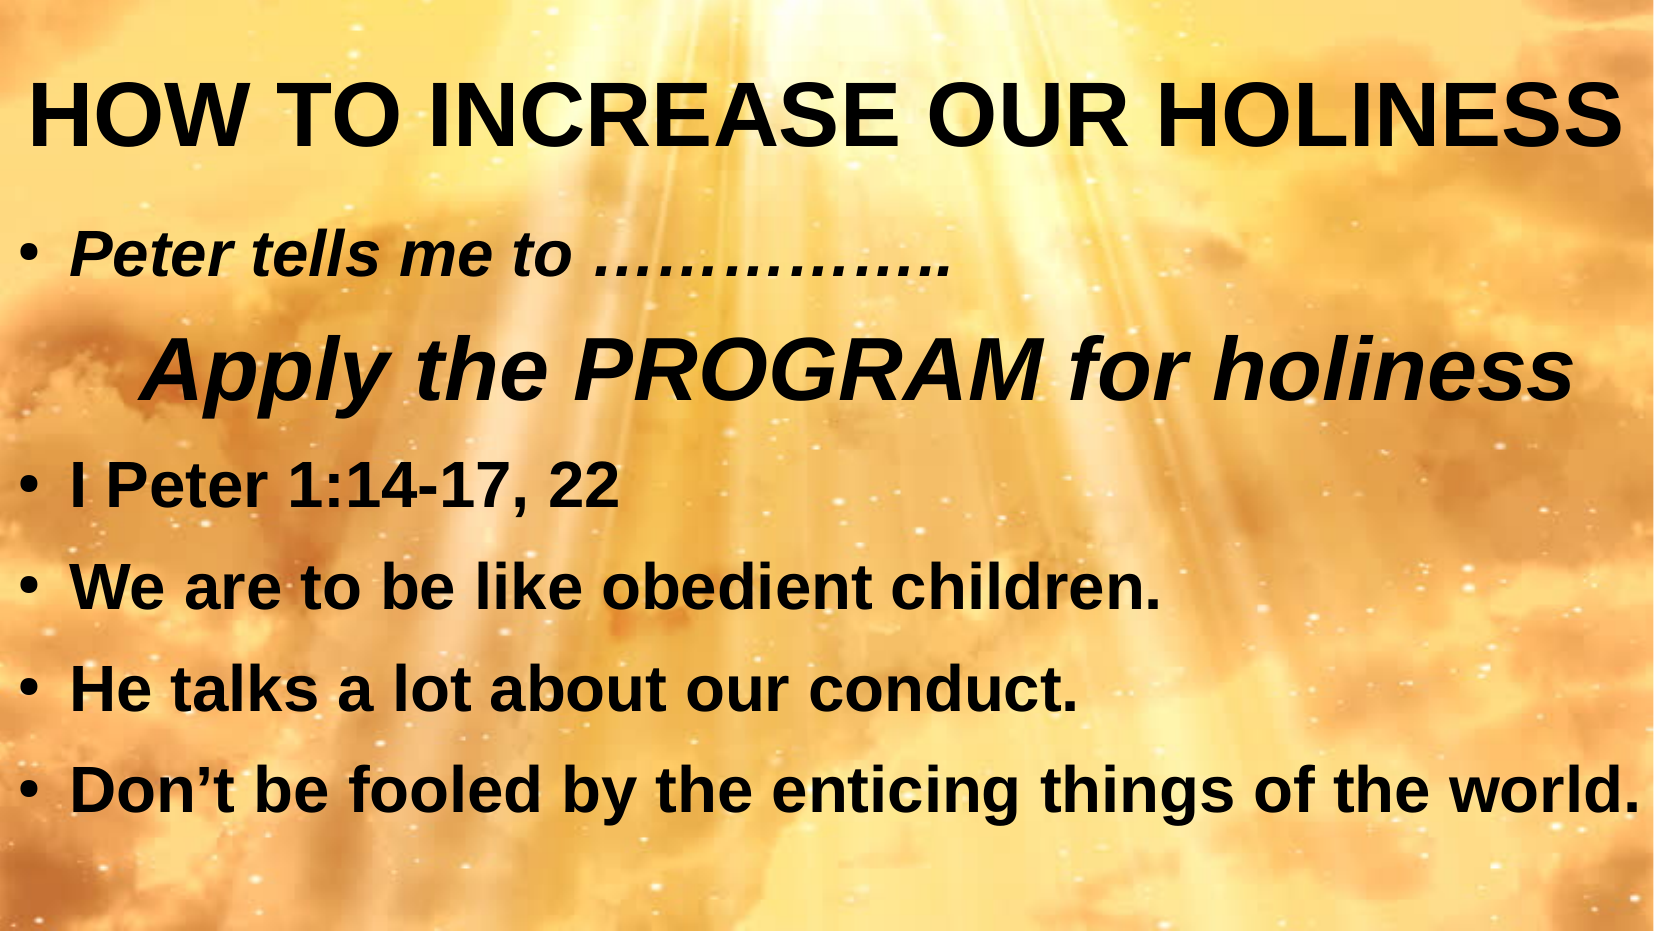

# HOW TO INCREASE OUR HOLINESS
Peter tells me to ……………..
Apply the PROGRAM for holiness
I Peter 1:14-17, 22
We are to be like obedient children.
He talks a lot about our conduct.
Don’t be fooled by the enticing things of the world.